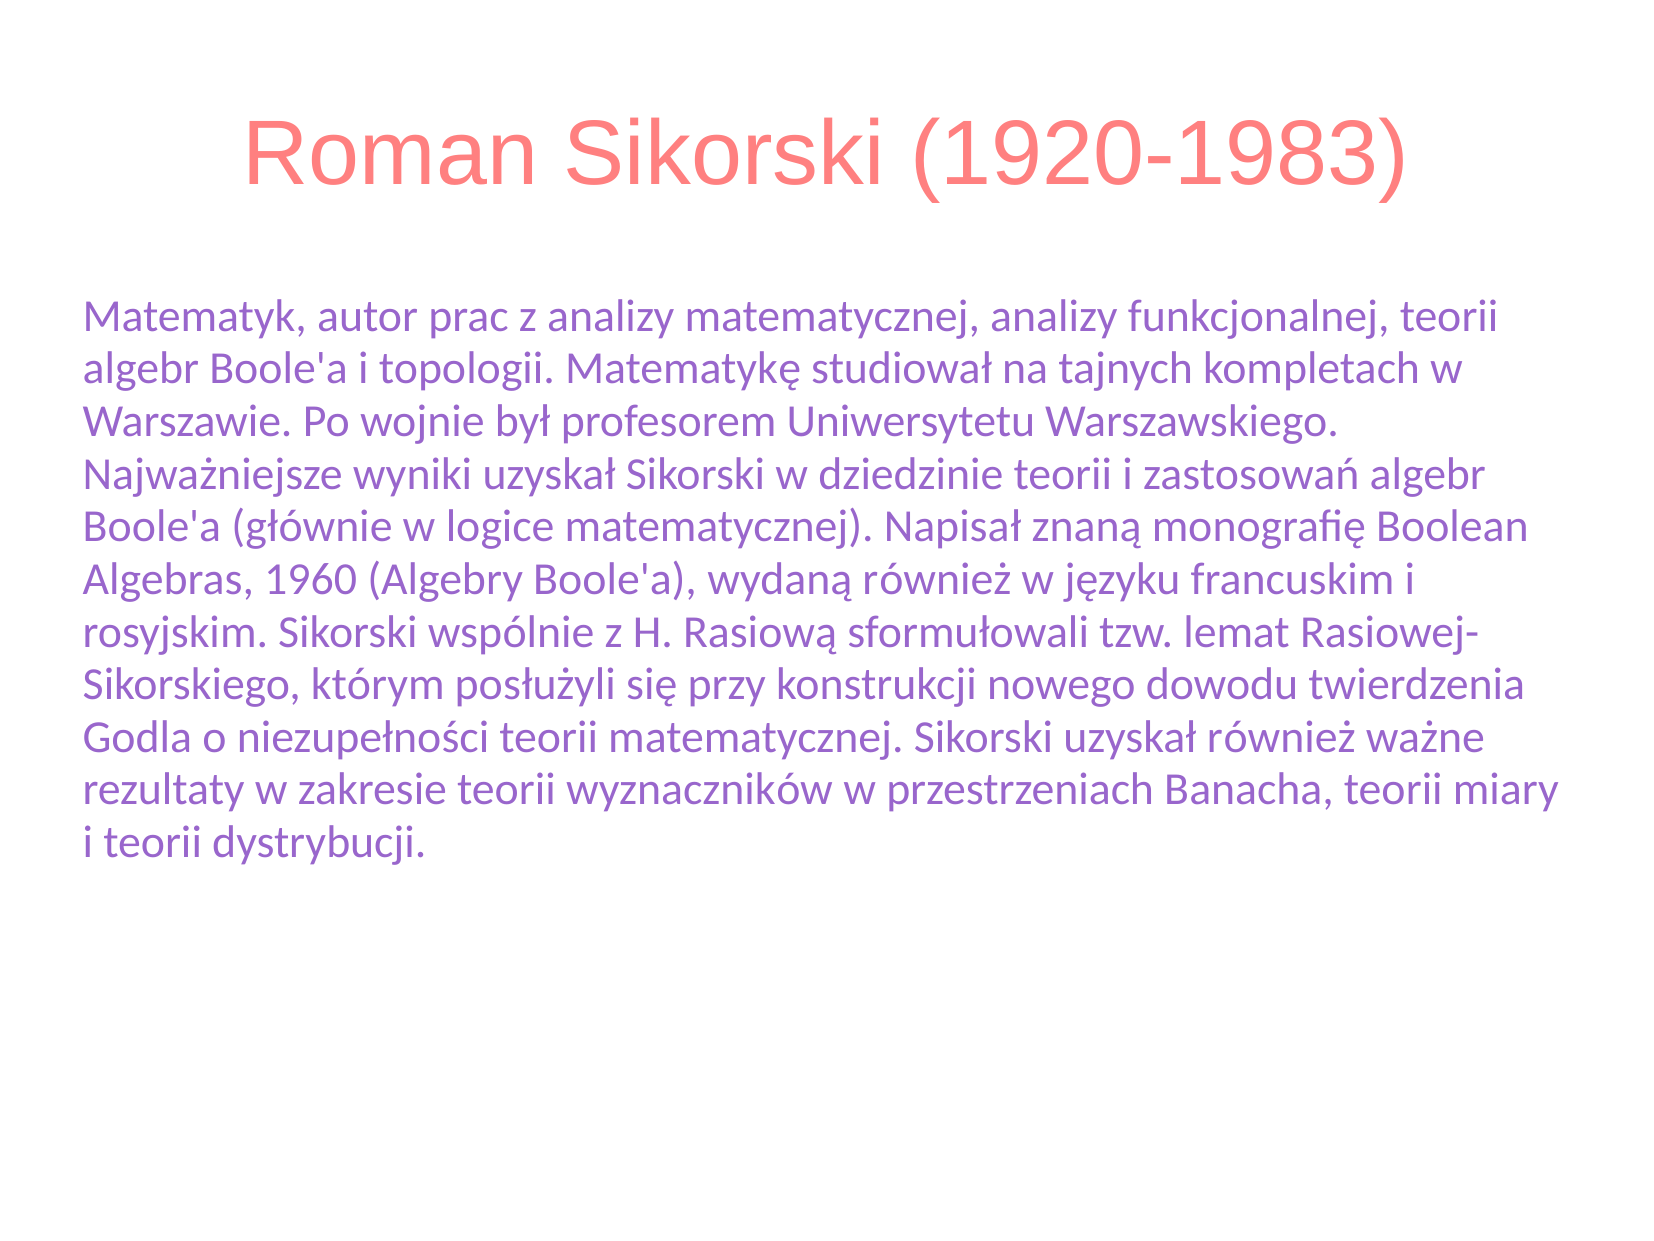

# Roman Sikorski (1920-1983)
Matematyk, autor prac z analizy matematycznej, analizy funkcjonalnej, teorii algebr Boole'a i topologii. Matematykę studiował na tajnych kompletach w Warszawie. Po wojnie był profesorem Uniwersytetu Warszawskiego. Najważniejsze wyniki uzyskał Sikorski w dziedzinie teorii i zastosowań algebr Boole'a (głównie w logice matematycznej). Napisał znaną monografię Boolean Algebras, 1960 (Algebry Boole'a), wydaną również w języku francuskim i rosyjskim. Sikorski wspólnie z H. Rasiową sformułowali tzw. lemat Rasiowej- Sikorskiego, którym posłużyli się przy konstrukcji nowego dowodu twierdzenia Godla o niezupełności teorii matematycznej. Sikorski uzyskał również ważne rezultaty w zakresie teorii wyznaczników w przestrzeniach Banacha, teorii miary i teorii dystrybucji.